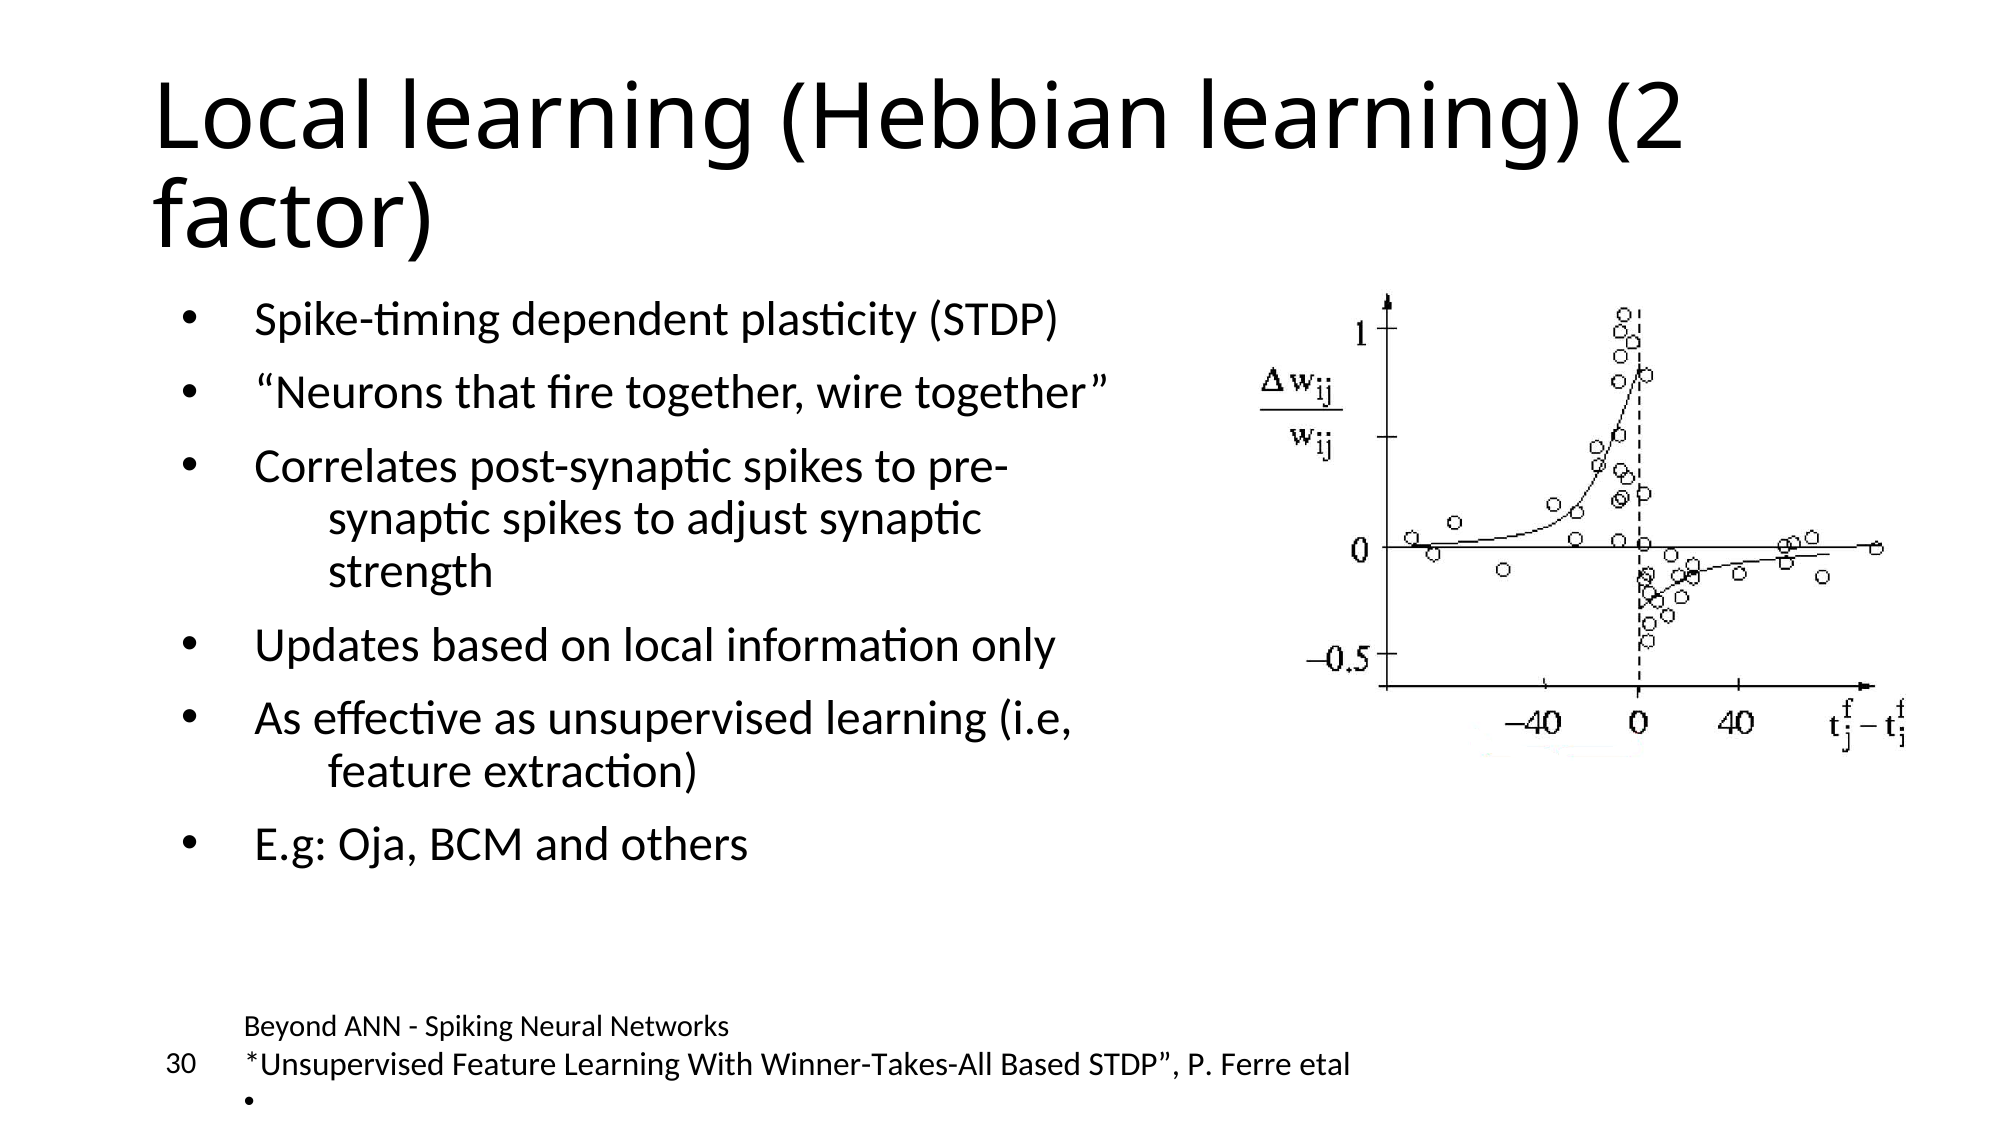

# Local learning (Hebbian learning) (2 factor)
Spike-timing dependent plasticity (STDP)
“Neurons that fire together, wire together”
Correlates post-synaptic spikes to pre-synaptic spikes to adjust synaptic strength
Updates based on local information only
As effective as unsupervised learning (i.e, feature extraction)
E.g: Oja, BCM and others
Beyond ANN - Spiking Neural Networks
*Unsupervised Feature Learning With Winner-Takes-All Based STDP”, P. Ferre etal